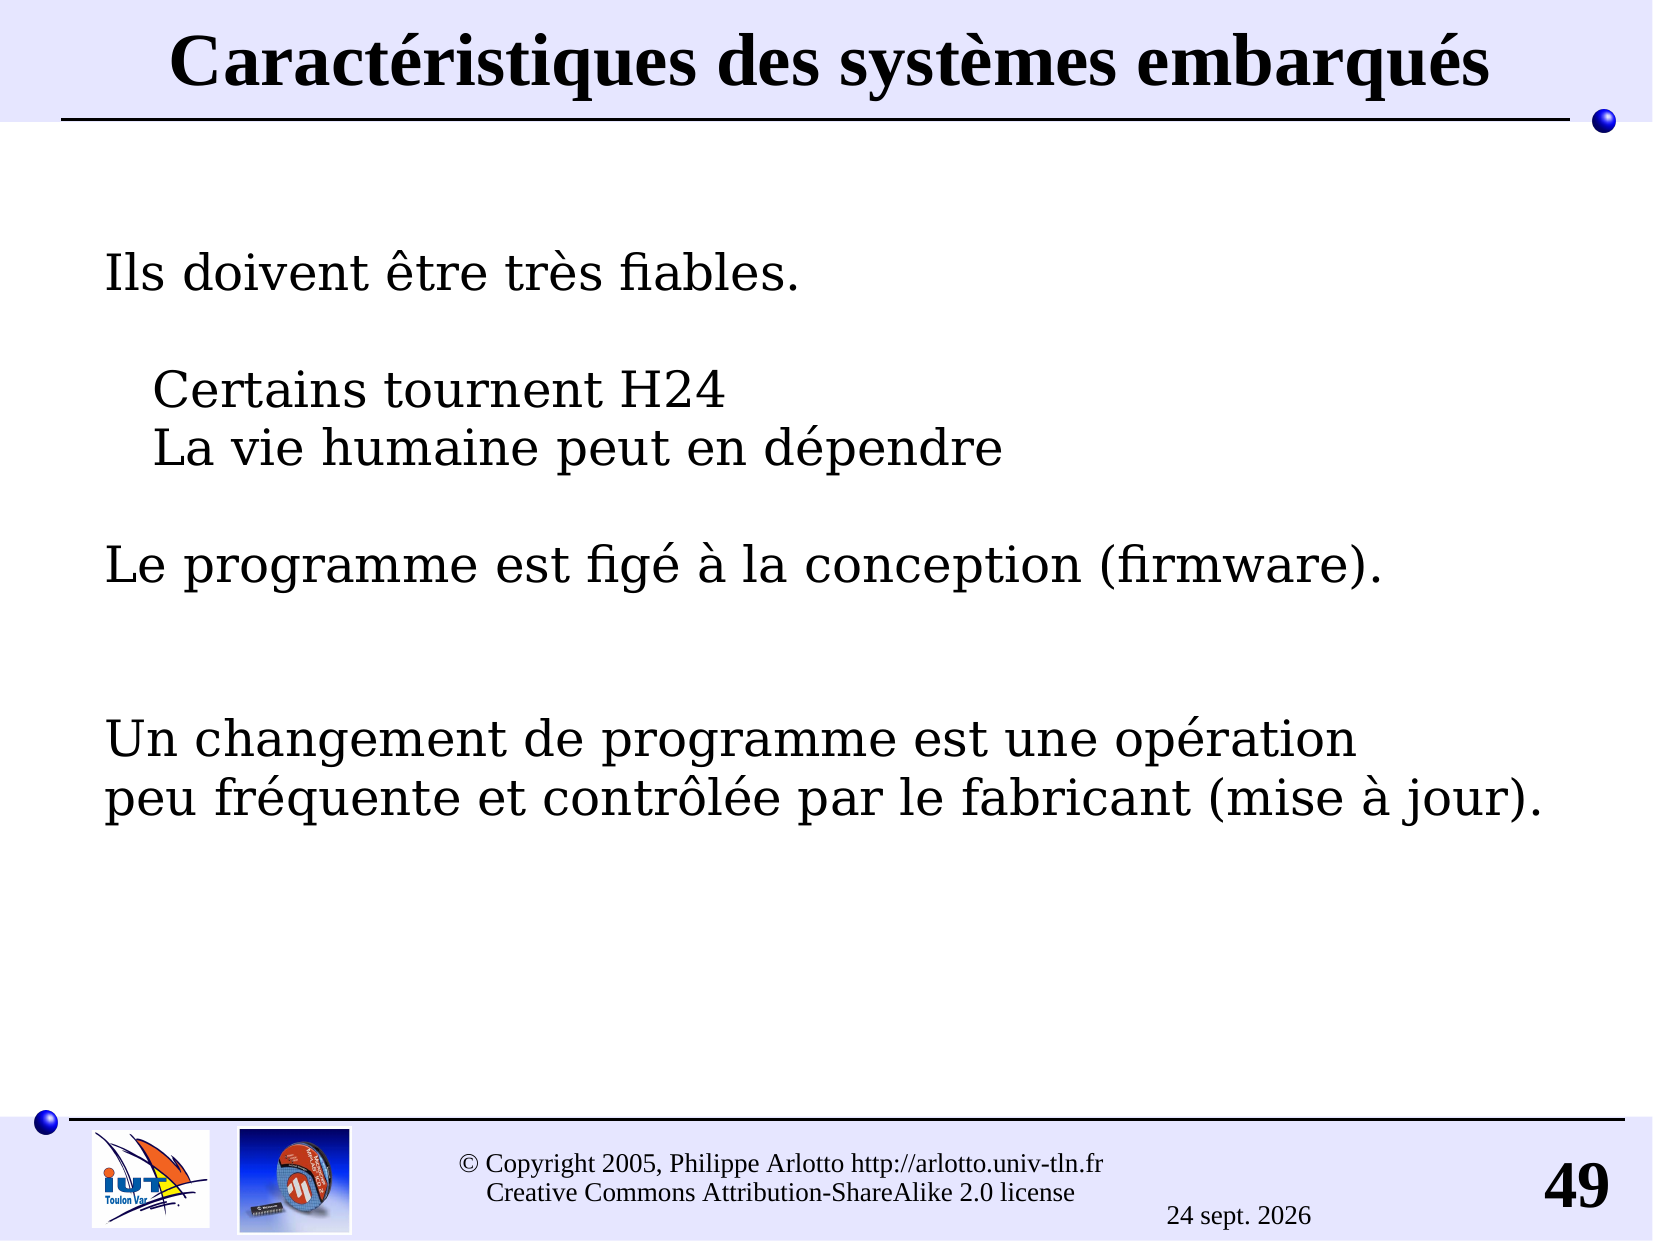

# Caractéristiques des systèmes embarqués
 Ils doivent être très fiables.
 Certains tournent H24
 La vie humaine peut en dépendre
 Le programme est figé à la conception (firmware).
 Un changement de programme est une opération
 peu fréquente et contrôlée par le fabricant (mise à jour).